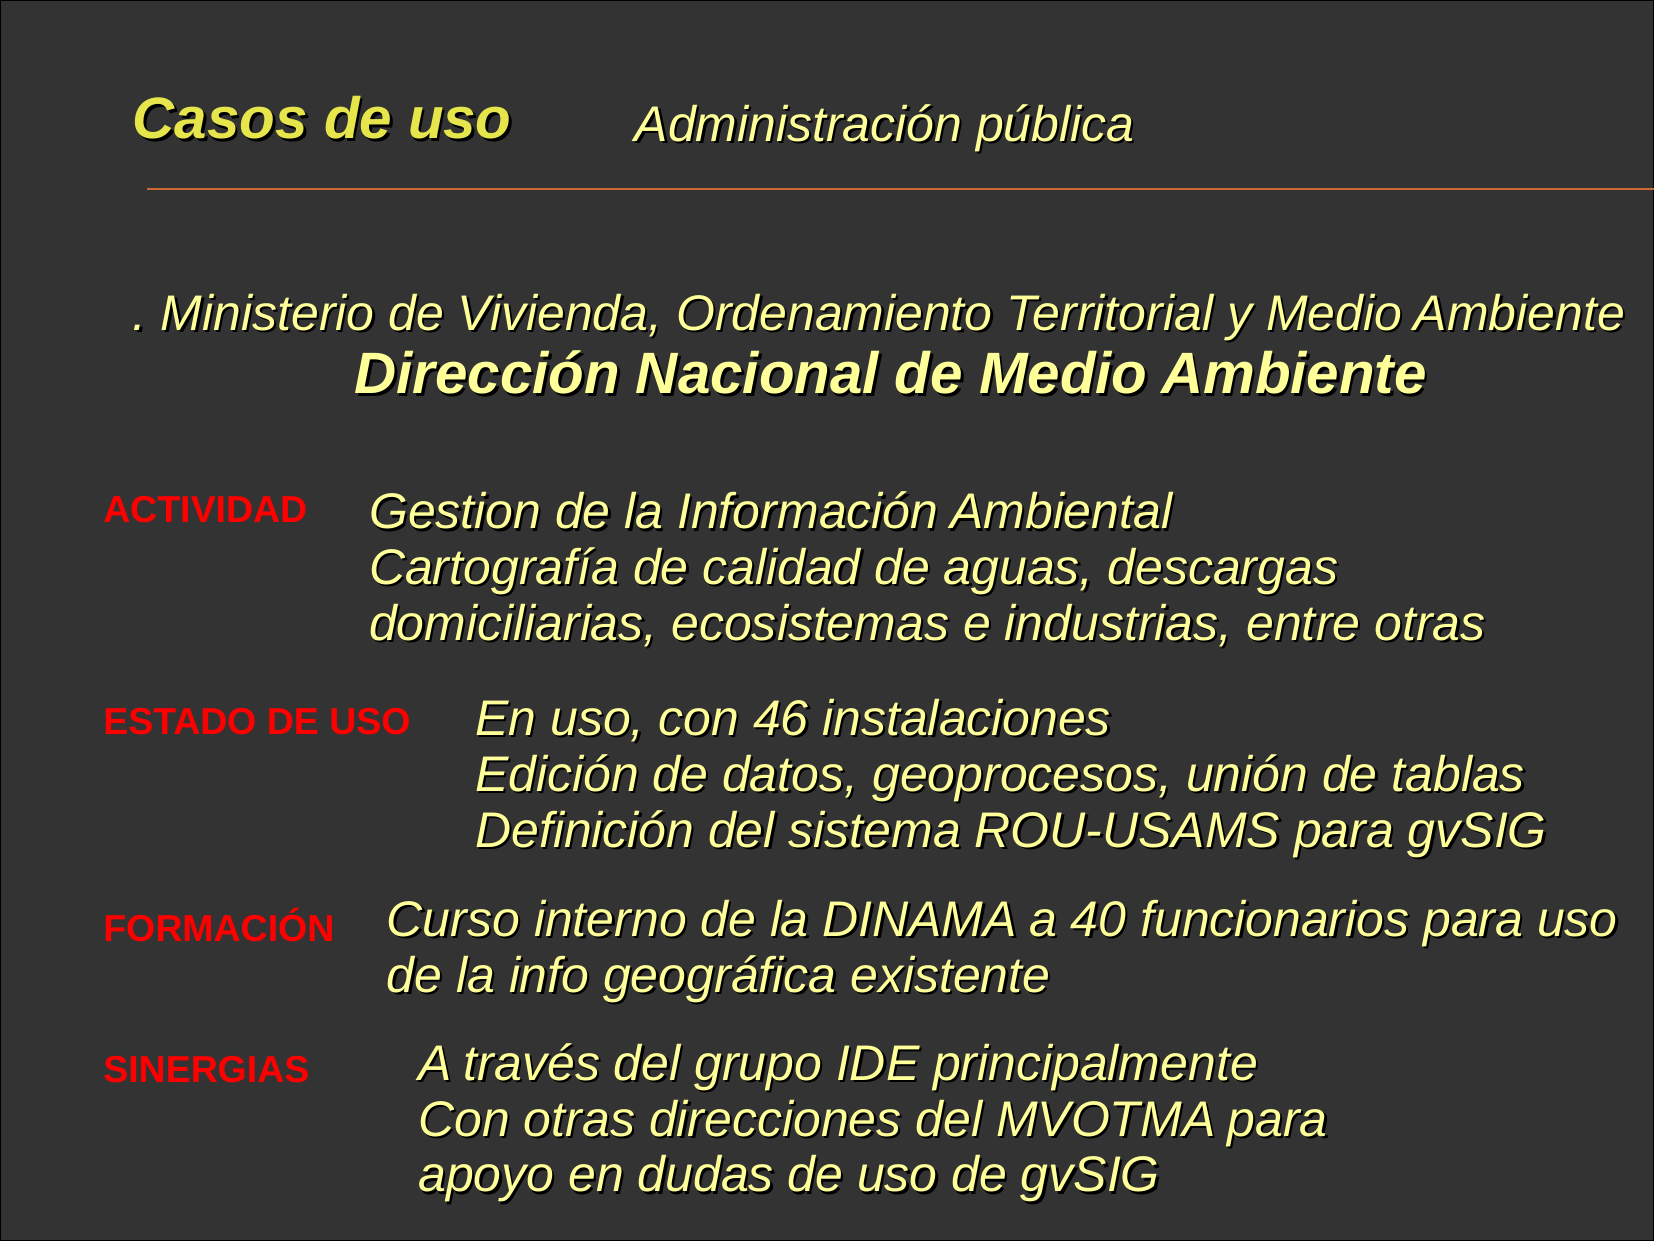

Casos de uso
Administración pública
. Ministerio de Vivienda, Ordenamiento Territorial y Medio Ambiente
			Dirección Nacional de Medio Ambiente
Gestion de la Información Ambiental
Cartografía de calidad de aguas, descargas domiciliarias, ecosistemas e industrias, entre otras
ACTIVIDAD
En uso, con 46 instalaciones
Edición de datos, geoprocesos, unión de tablas
Definición del sistema ROU-USAMS para gvSIG
ESTADO DE USO
Curso interno de la DINAMA a 40 funcionarios para uso de la info geográfica existente
FORMACIÓN
A través del grupo IDE principalmente
Con otras direcciones del MVOTMA para apoyo en dudas de uso de gvSIG
SINERGIAS